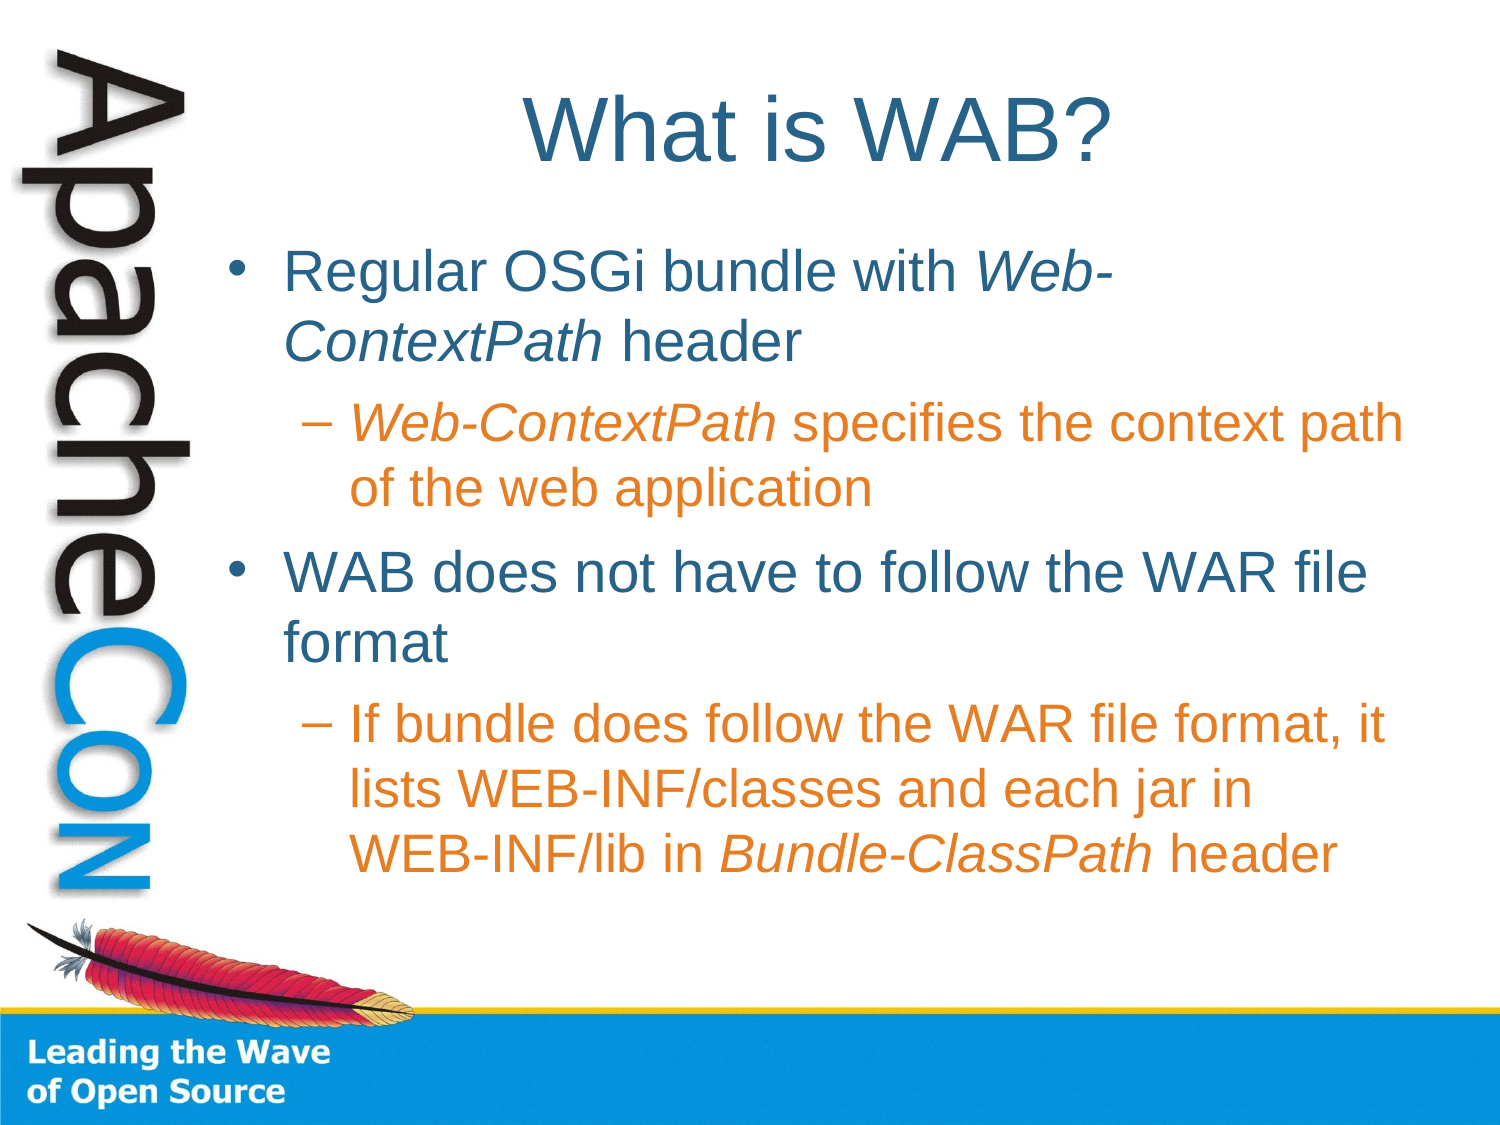

# What is WAB?
Regular OSGi bundle with Web-ContextPath header
Web-ContextPath specifies the context path of the web application
WAB does not have to follow the WAR file format
If bundle does follow the WAR file format, it lists WEB-INF/classes and each jar in WEB-INF/lib in Bundle-ClassPath header